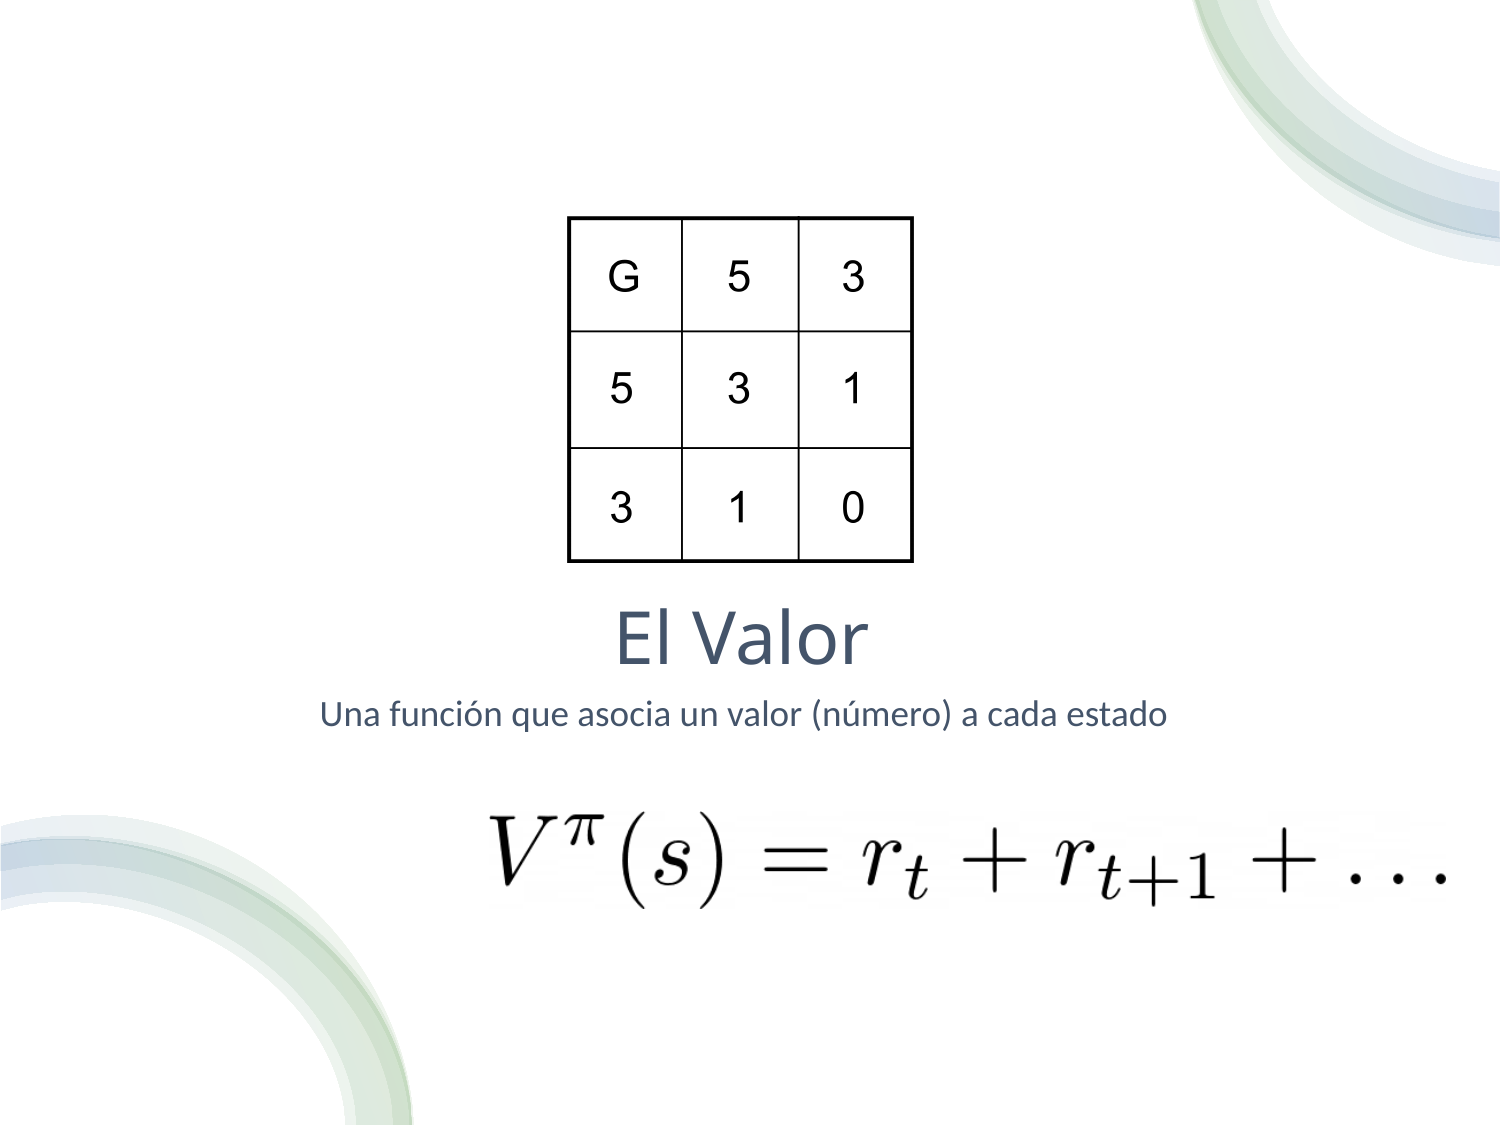

# El Valor
Una función que asocia un valor (número) a cada estado